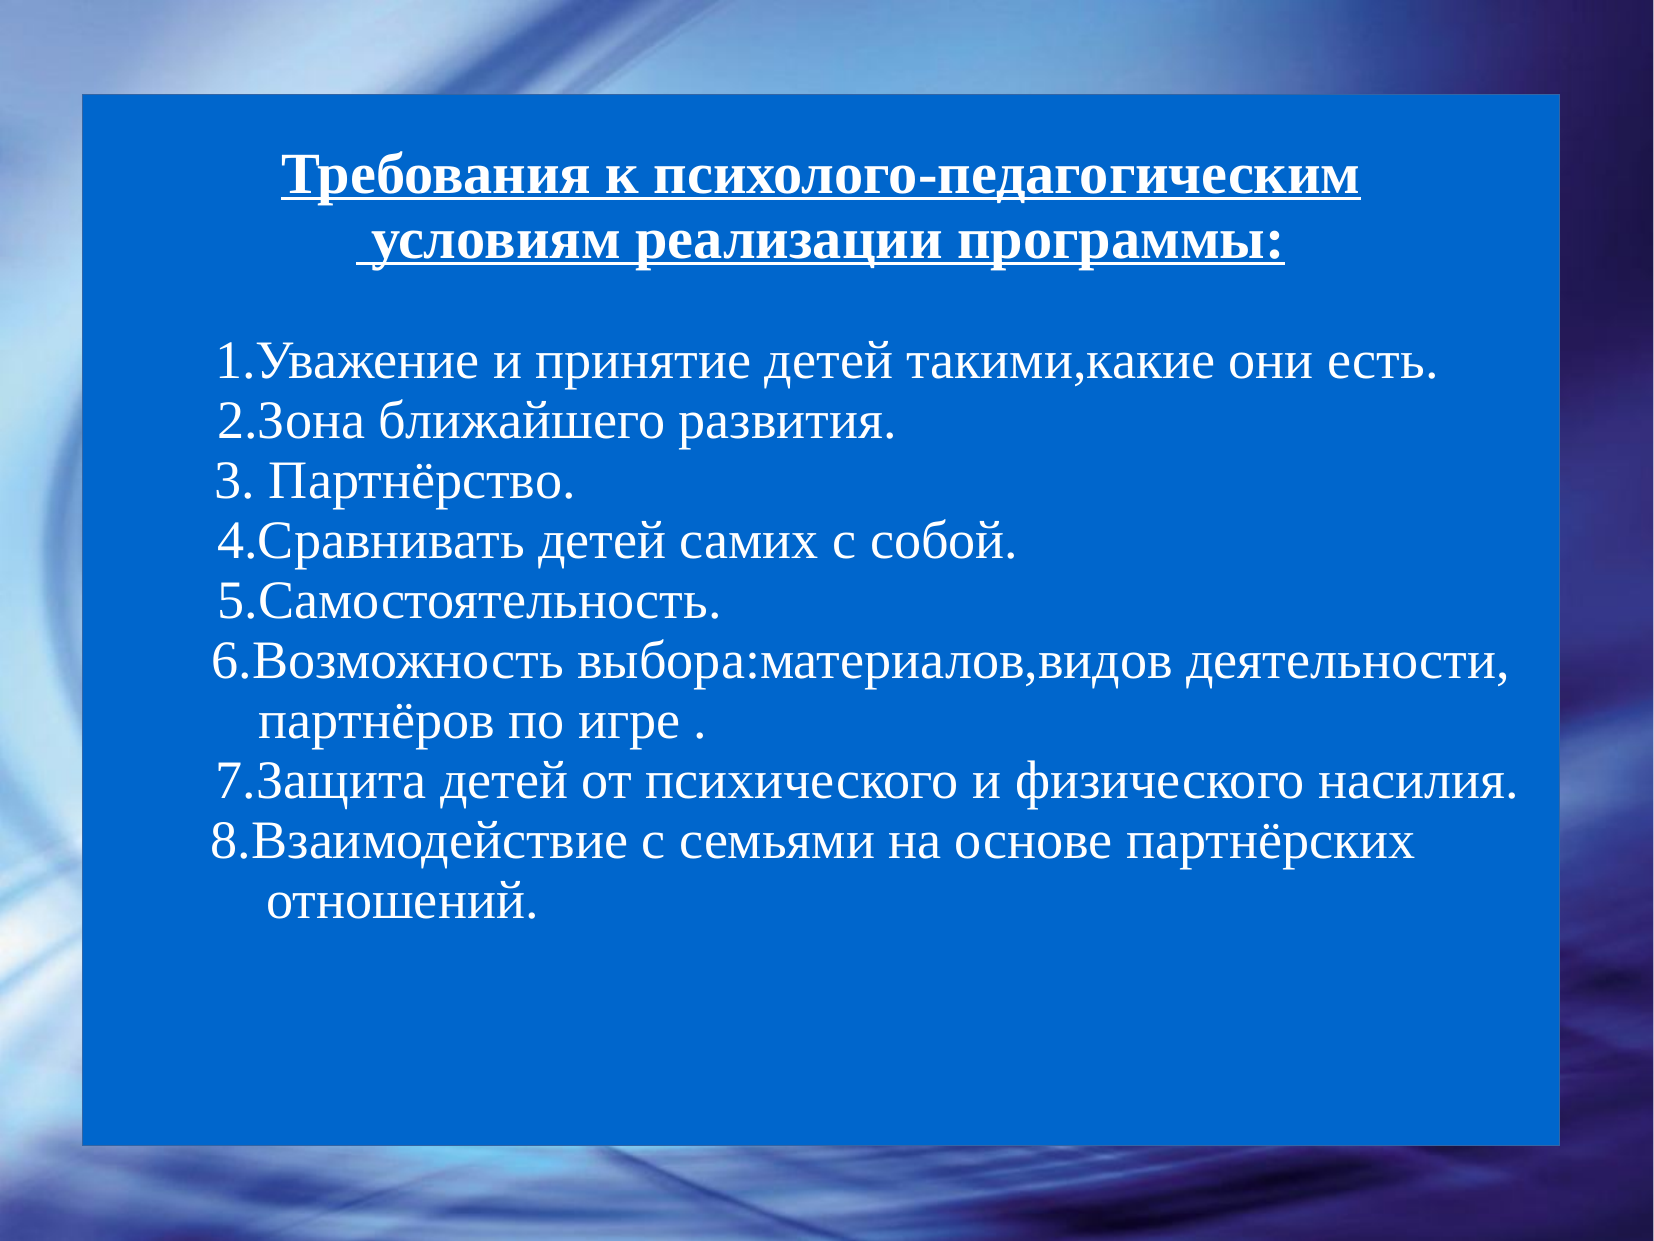

#
Требования к психолого-педагогическим
 условиям реализации программы:
 1.Уважение и принятие детей такими,какие они есть.
 2.Зона ближайшего развития.
3. Партнёрство.
4.Сравнивать детей самих с собой.
5.Самостоятельность.
 6.Возможность выбора:материалов,видов деятельности,
партнёров по игре .
 7.Защита детей от психического и физического насилия.
 8.Взаимодействие с семьями на основе партнёрских
отношений.